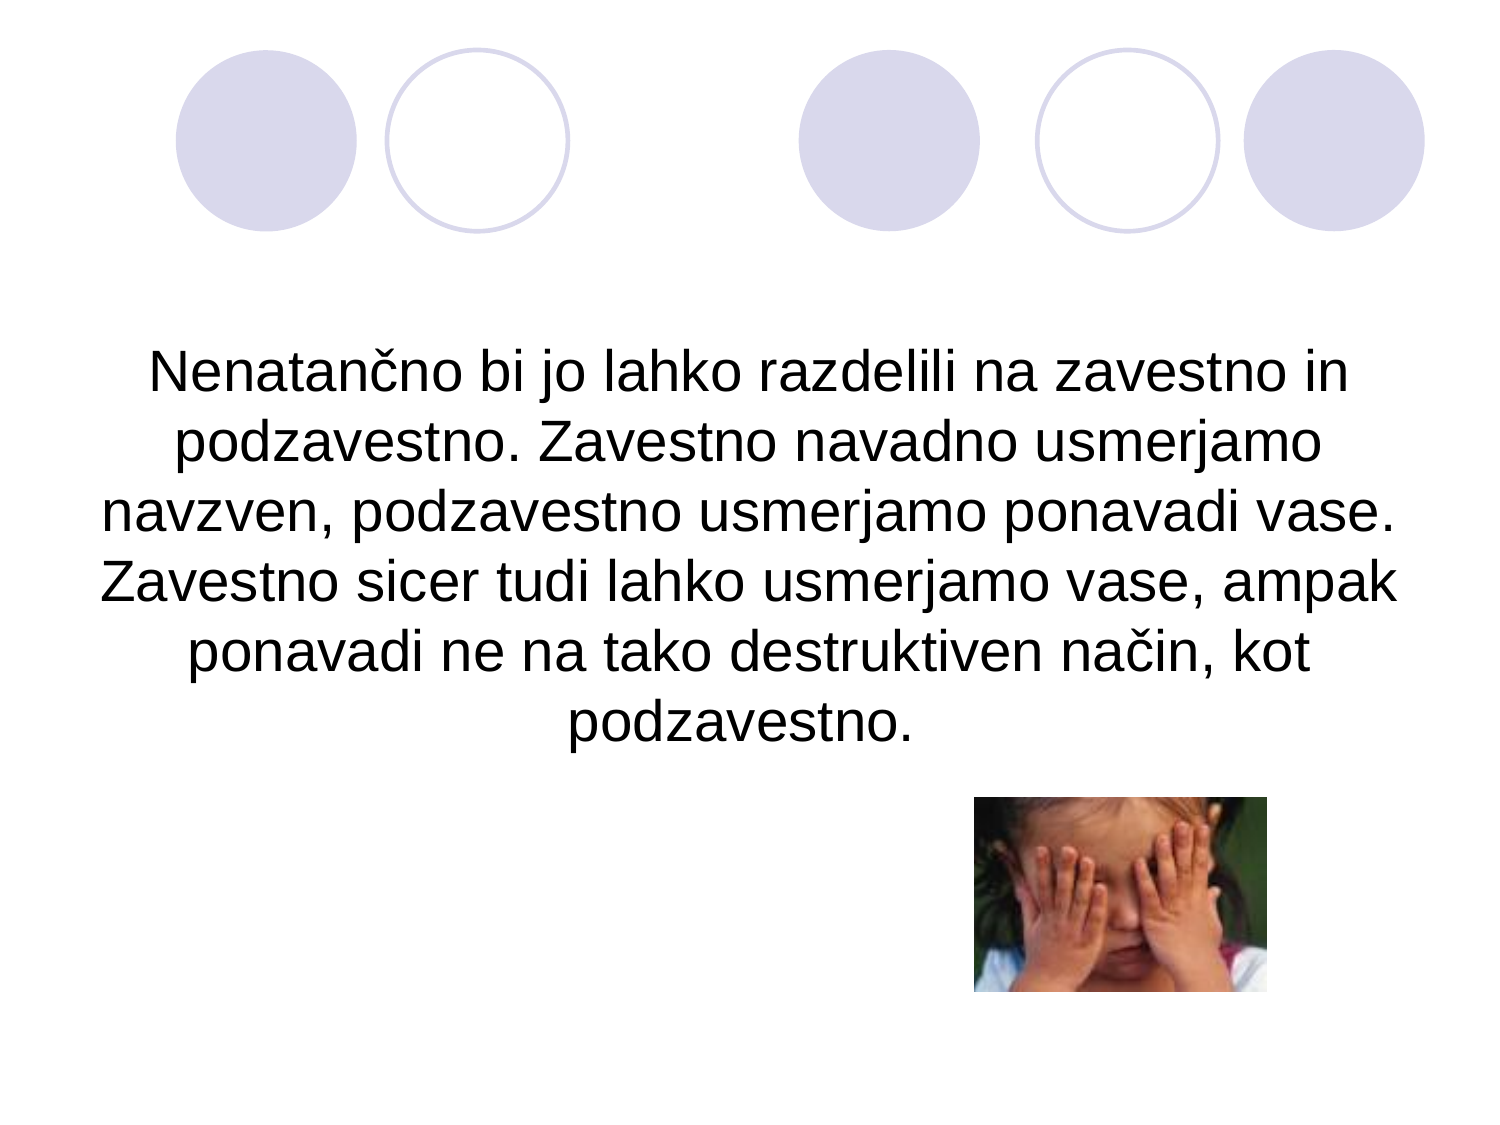

#
Nenatančno bi jo lahko razdelili na zavestno in podzavestno. Zavestno navadno usmerjamo navzven, podzavestno usmerjamo ponavadi vase. Zavestno sicer tudi lahko usmerjamo vase, ampak ponavadi ne na tako destruktiven način, kot podzavestno.